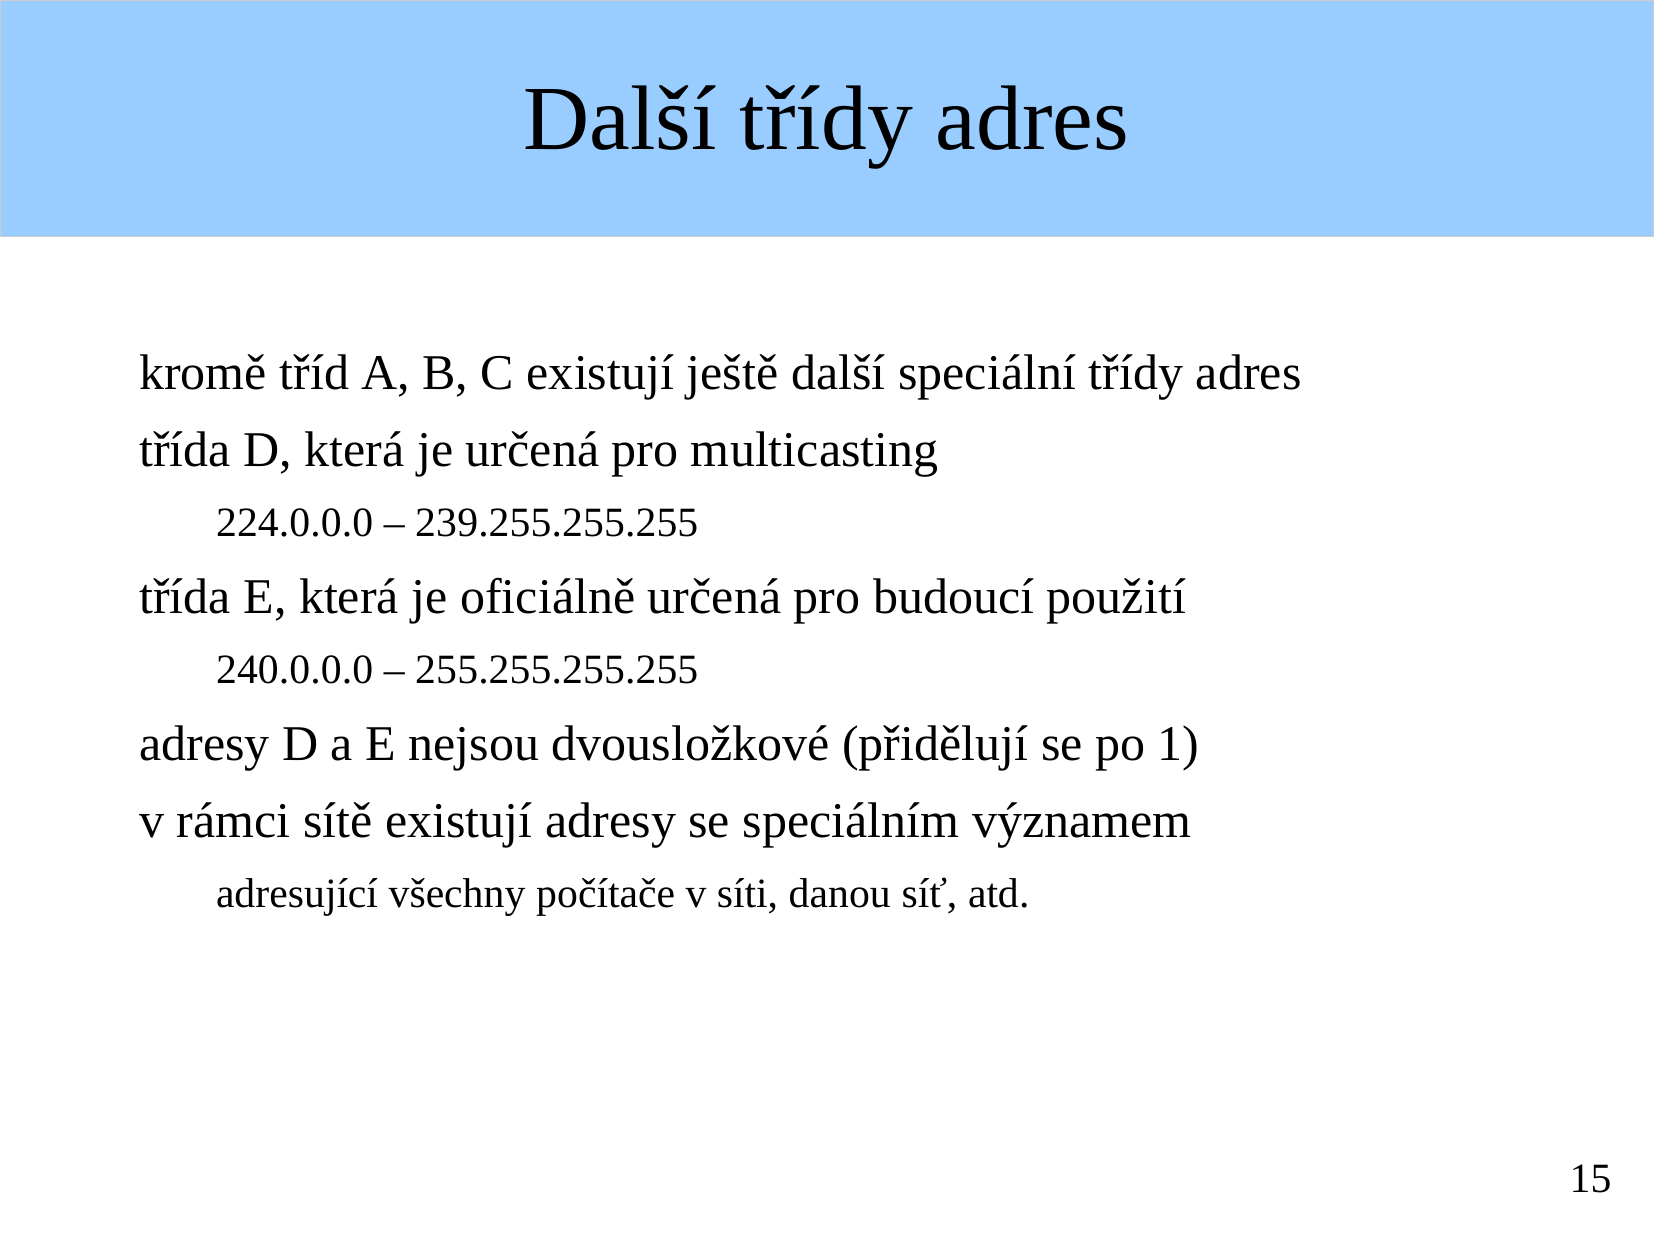

# Další třídy adres
kromě tříd A, B, C existují ještě další speciální třídy adres
třída D, která je určená pro multicasting
224.0.0.0 – 239.255.255.255
třída E, která je oficiálně určená pro budoucí použití
240.0.0.0 – 255.255.255.255
adresy D a E nejsou dvousložkové (přidělují se po 1)
v rámci sítě existují adresy se speciálním významem
adresující všechny počítače v síti, danou síť, atd.